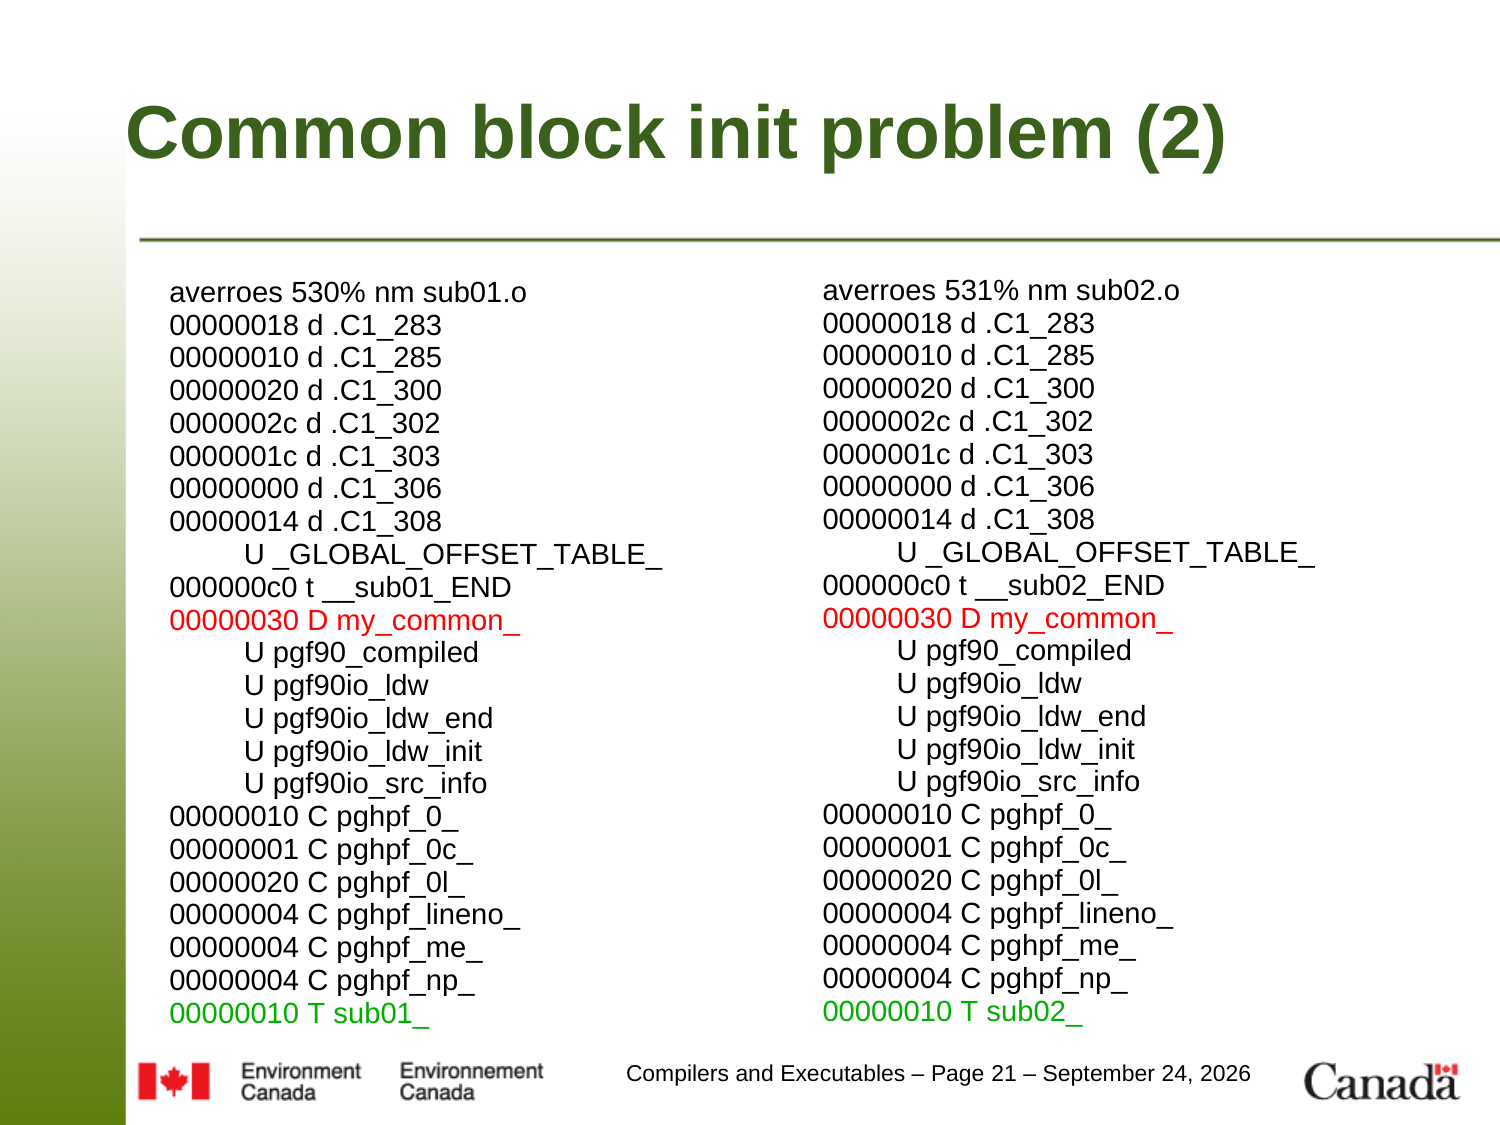

# Common block init problem (2)
averroes 531% nm sub02.o
00000018 d .C1_283
00000010 d .C1_285
00000020 d .C1_300
0000002c d .C1_302
0000001c d .C1_303
00000000 d .C1_306
00000014 d .C1_308
 U _GLOBAL_OFFSET_TABLE_
000000c0 t __sub02_END
00000030 D my_common_
 U pgf90_compiled
 U pgf90io_ldw
 U pgf90io_ldw_end
 U pgf90io_ldw_init
 U pgf90io_src_info
00000010 C pghpf_0_
00000001 C pghpf_0c_
00000020 C pghpf_0l_
00000004 C pghpf_lineno_
00000004 C pghpf_me_
00000004 C pghpf_np_
00000010 T sub02_
averroes 530% nm sub01.o
00000018 d .C1_283
00000010 d .C1_285
00000020 d .C1_300
0000002c d .C1_302
0000001c d .C1_303
00000000 d .C1_306
00000014 d .C1_308
 U _GLOBAL_OFFSET_TABLE_
000000c0 t __sub01_END
00000030 D my_common_
 U pgf90_compiled
 U pgf90io_ldw
 U pgf90io_ldw_end
 U pgf90io_ldw_init
 U pgf90io_src_info
00000010 C pghpf_0_
00000001 C pghpf_0c_
00000020 C pghpf_0l_
00000004 C pghpf_lineno_
00000004 C pghpf_me_
00000004 C pghpf_np_
00000010 T sub01_